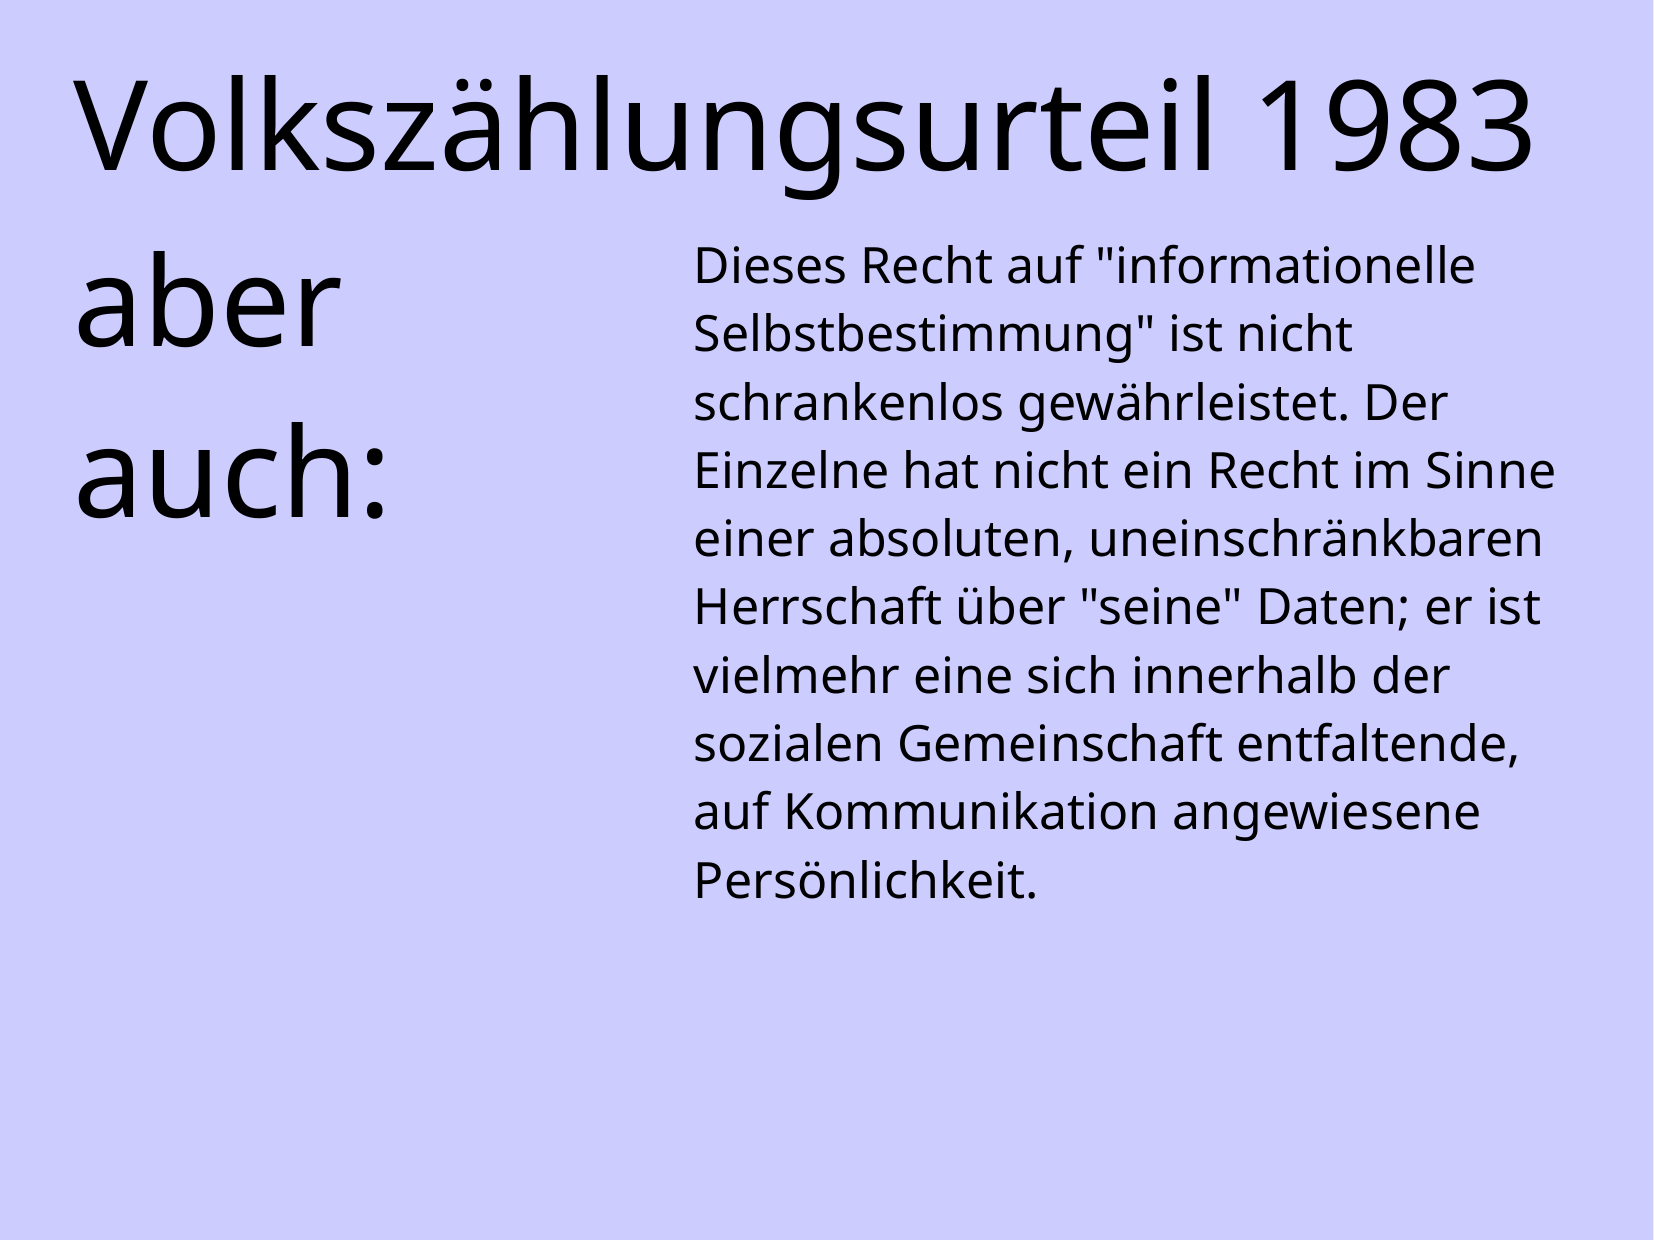

Volkszählungsurteil 1983
aber auch:
Dieses Recht auf "informationelle Selbstbestimmung" ist nicht schrankenlos gewährleistet. Der Einzelne hat nicht ein Recht im Sinne einer absoluten, uneinschränkbaren Herrschaft über "seine" Daten; er ist vielmehr eine sich innerhalb der sozialen Gemeinschaft entfaltende, auf Kommunikation angewiesene Persönlichkeit.